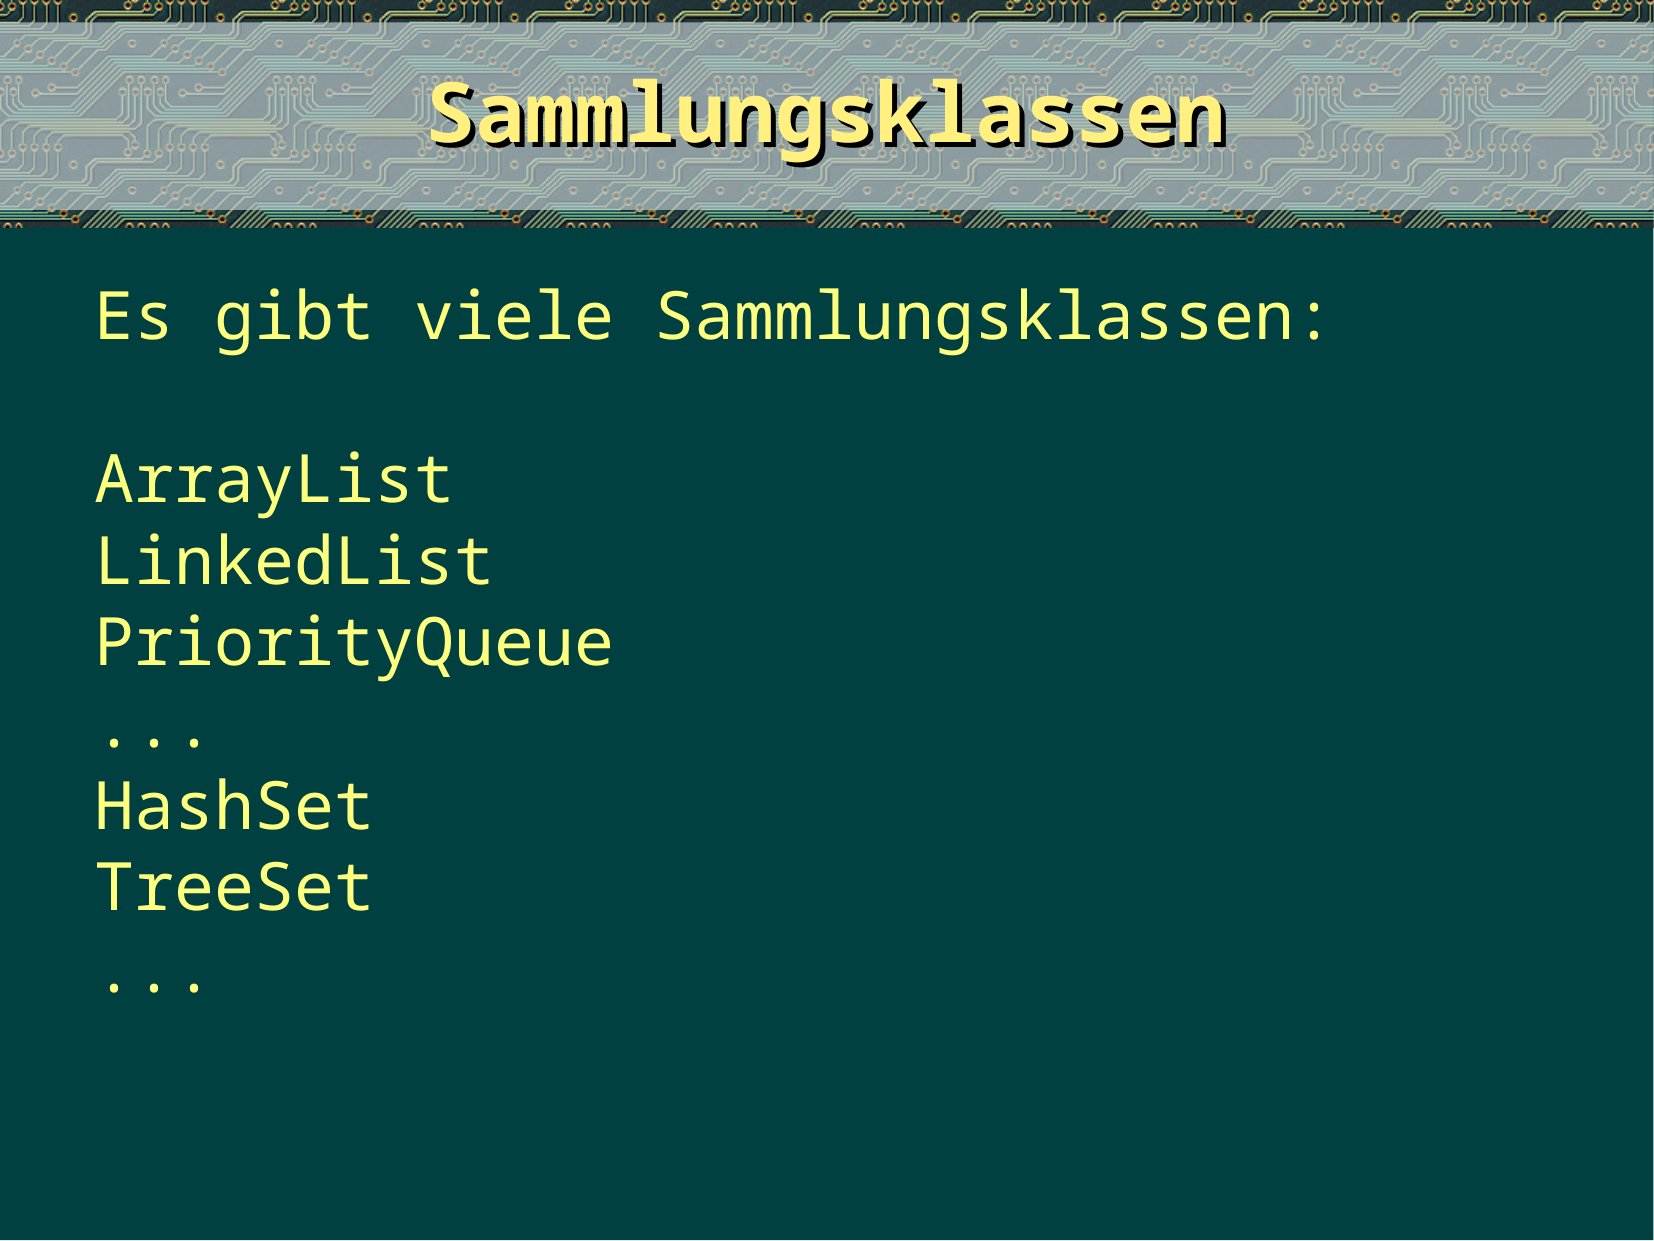

# Sammlungsklassen
Es gibt viele Sammlungsklassen:
ArrayList
LinkedList
PriorityQueue
...
HashSet
TreeSet
...